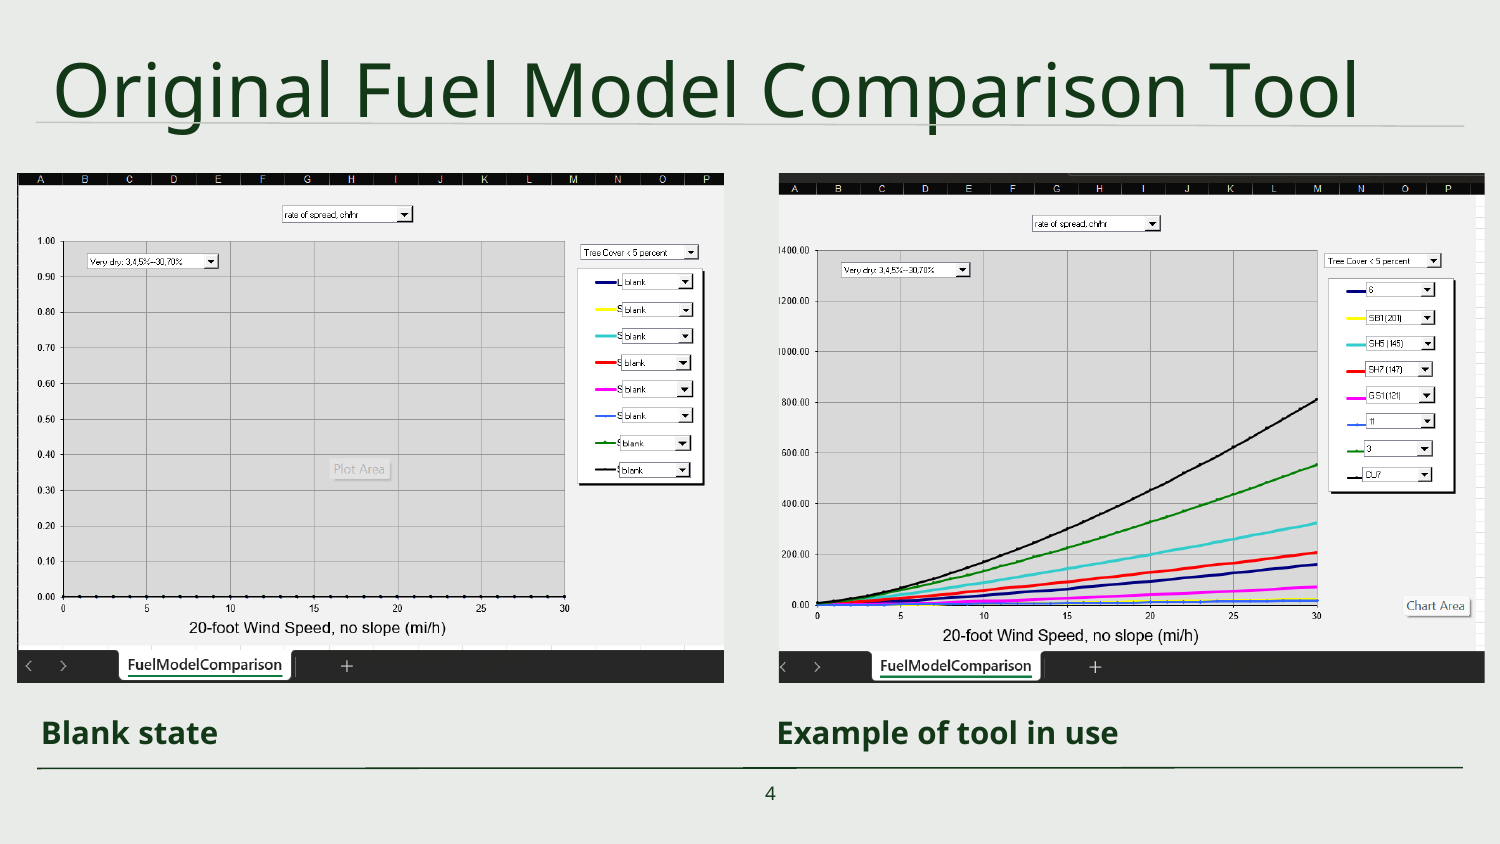

# Original Fuel Model Comparison Tool
 Blank state
Example of tool in use
4